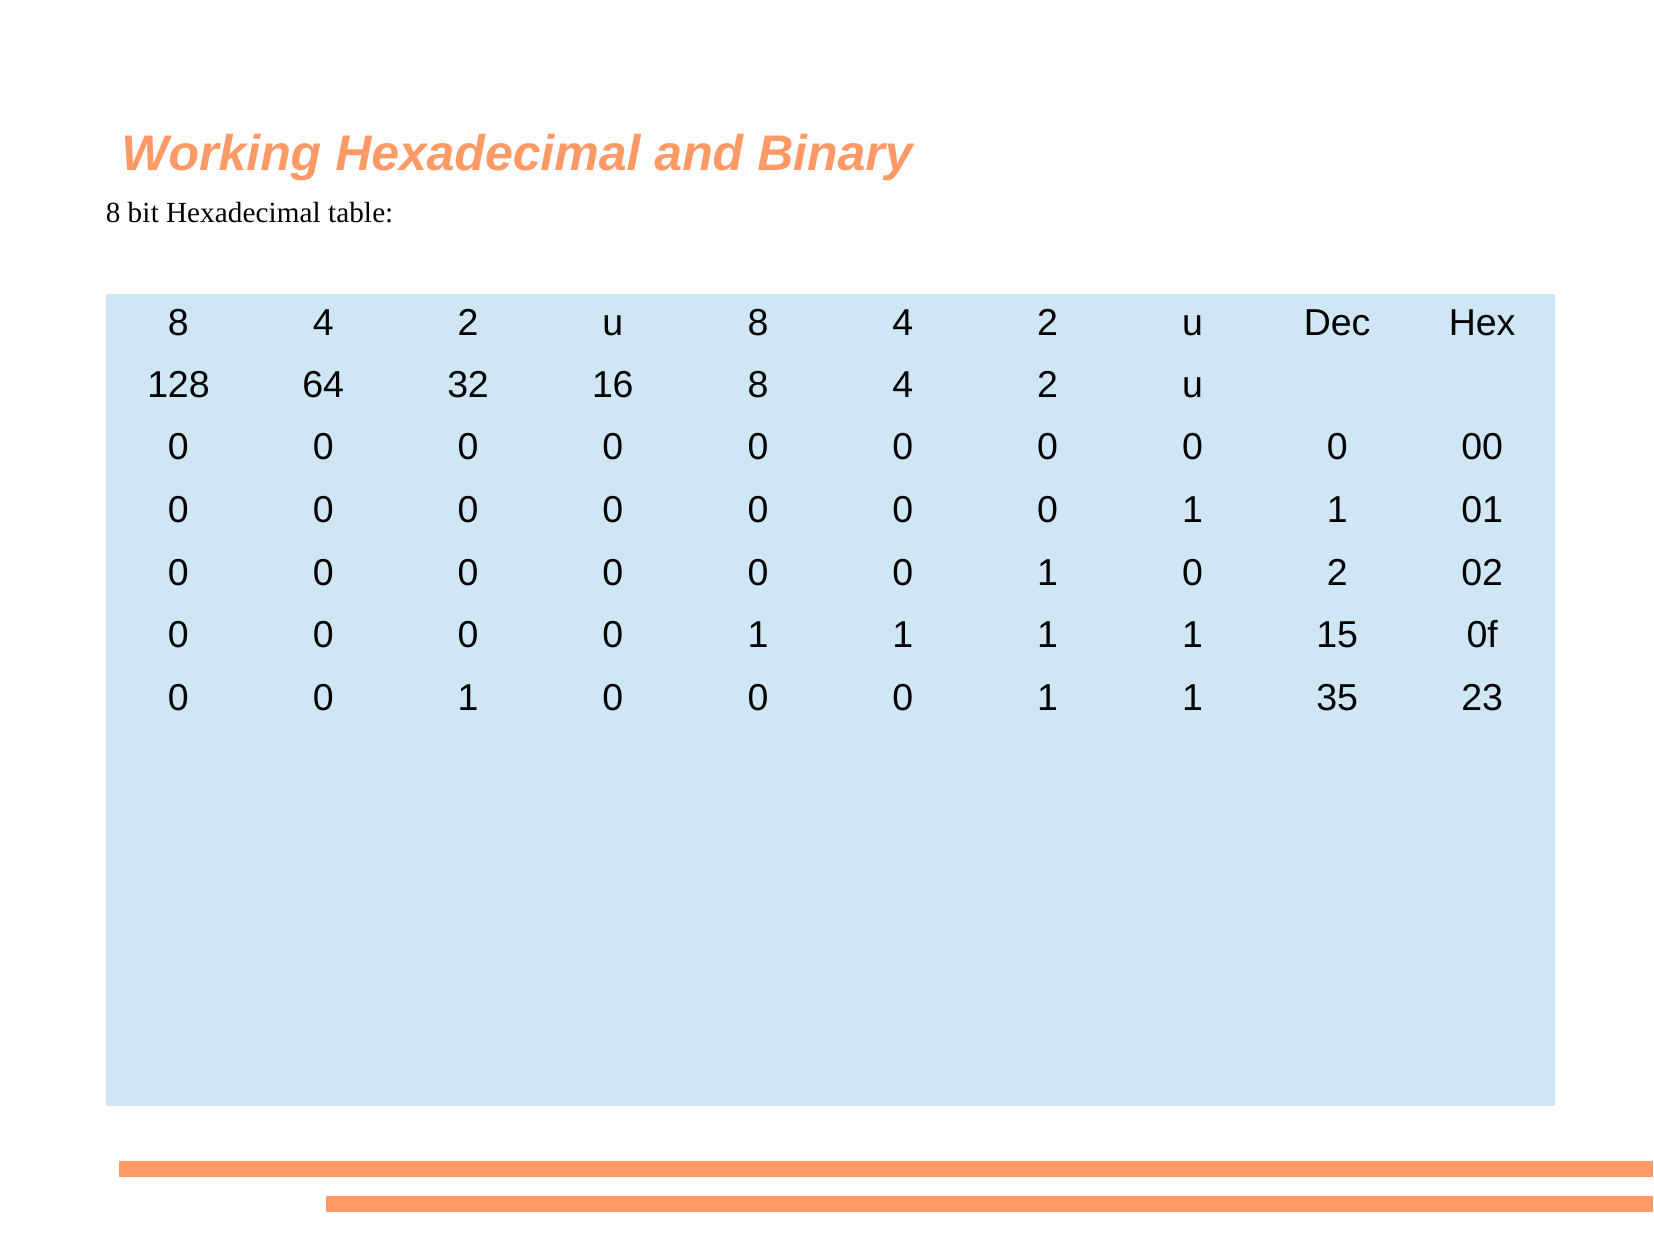

# Working Hexadecimal and Binary
8 bit Hexadecimal table:
| 8 | 4 | 2 | u | 8 | 4 | 2 | u | Dec | Hex |
| --- | --- | --- | --- | --- | --- | --- | --- | --- | --- |
| 128 | 64 | 32 | 16 | 8 | 4 | 2 | u | | |
| 0 | 0 | 0 | 0 | 0 | 0 | 0 | 0 | 0 | 00 |
| 0 | 0 | 0 | 0 | 0 | 0 | 0 | 1 | 1 | 01 |
| 0 | 0 | 0 | 0 | 0 | 0 | 1 | 0 | 2 | 02 |
| 0 | 0 | 0 | 0 | 1 | 1 | 1 | 1 | 15 | 0f |
| 0 | 0 | 1 | 0 | 0 | 0 | 1 | 1 | 35 | 23 |
| | | | | | | | | | |
| | | | | | | | | | |
| | | | | | | | | | |
| | | | | | | | | | |
| | | | | | | | | | |
| | | | | | | | | | |